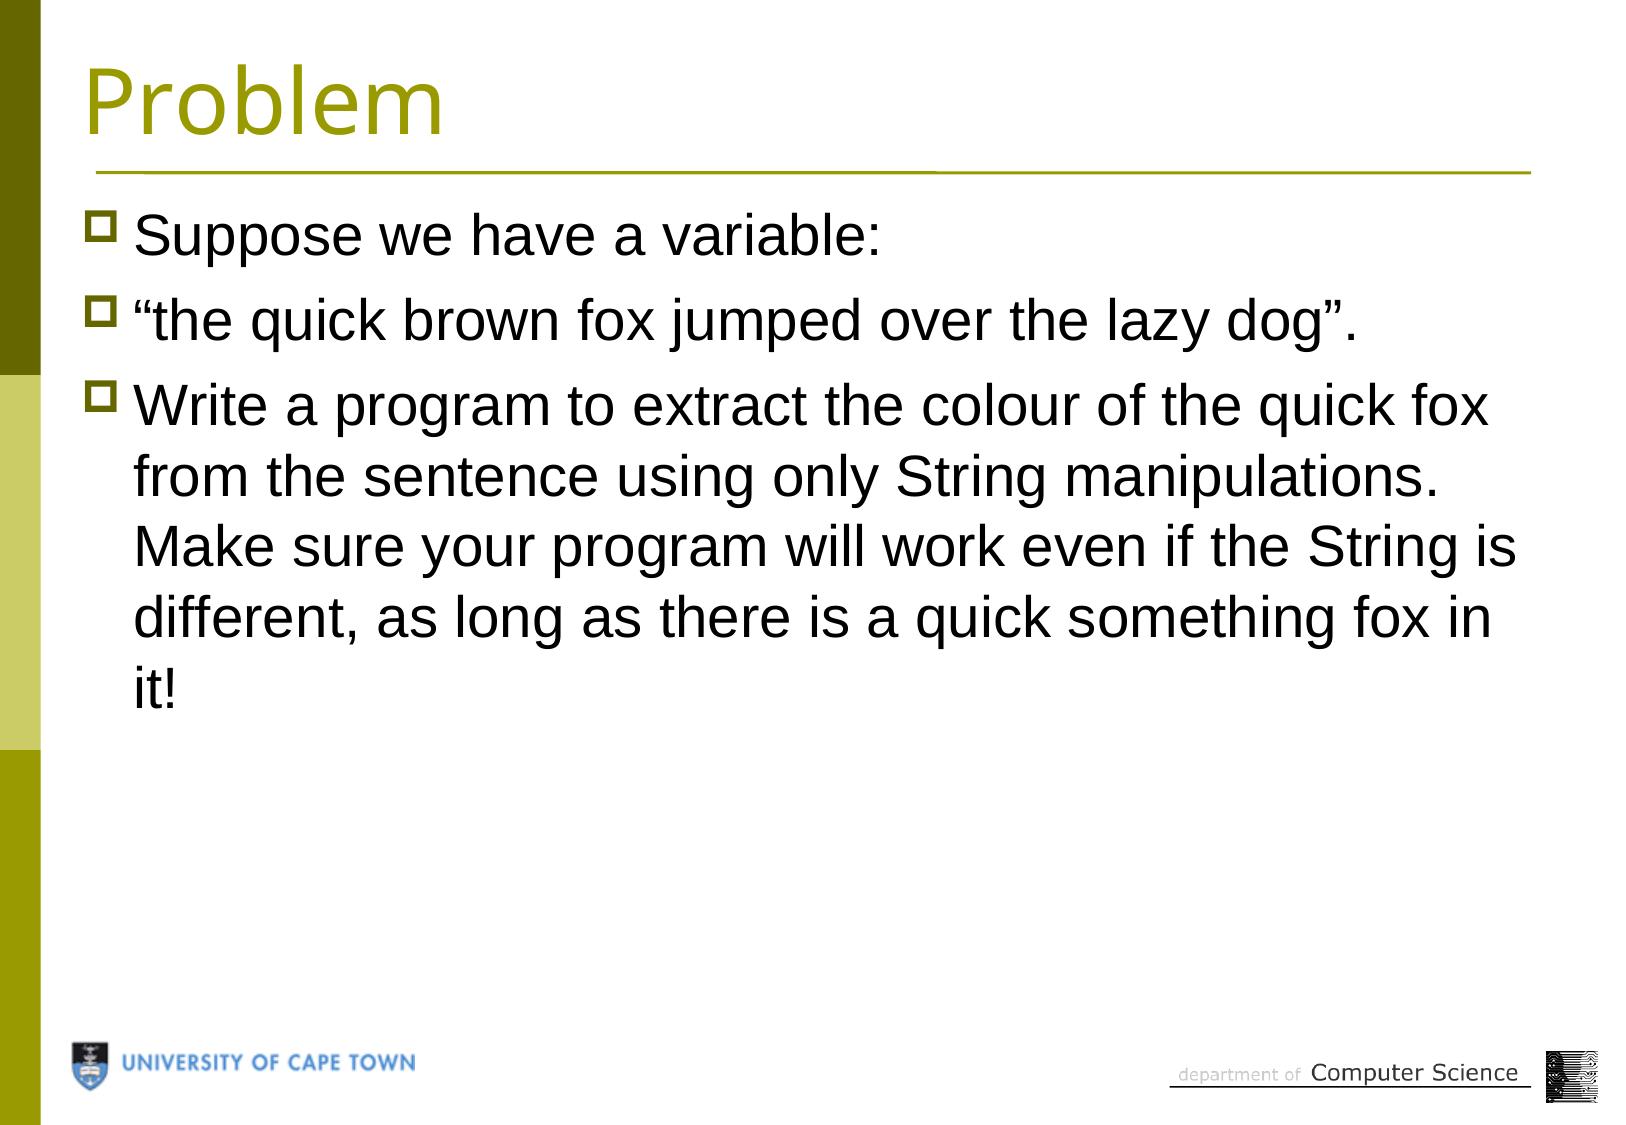

# Problem
Suppose we have a variable:
“the quick brown fox jumped over the lazy dog”.
Write a program to extract the colour of the quick fox from the sentence using only String manipulations. Make sure your program will work even if the String is different, as long as there is a quick something fox in it!